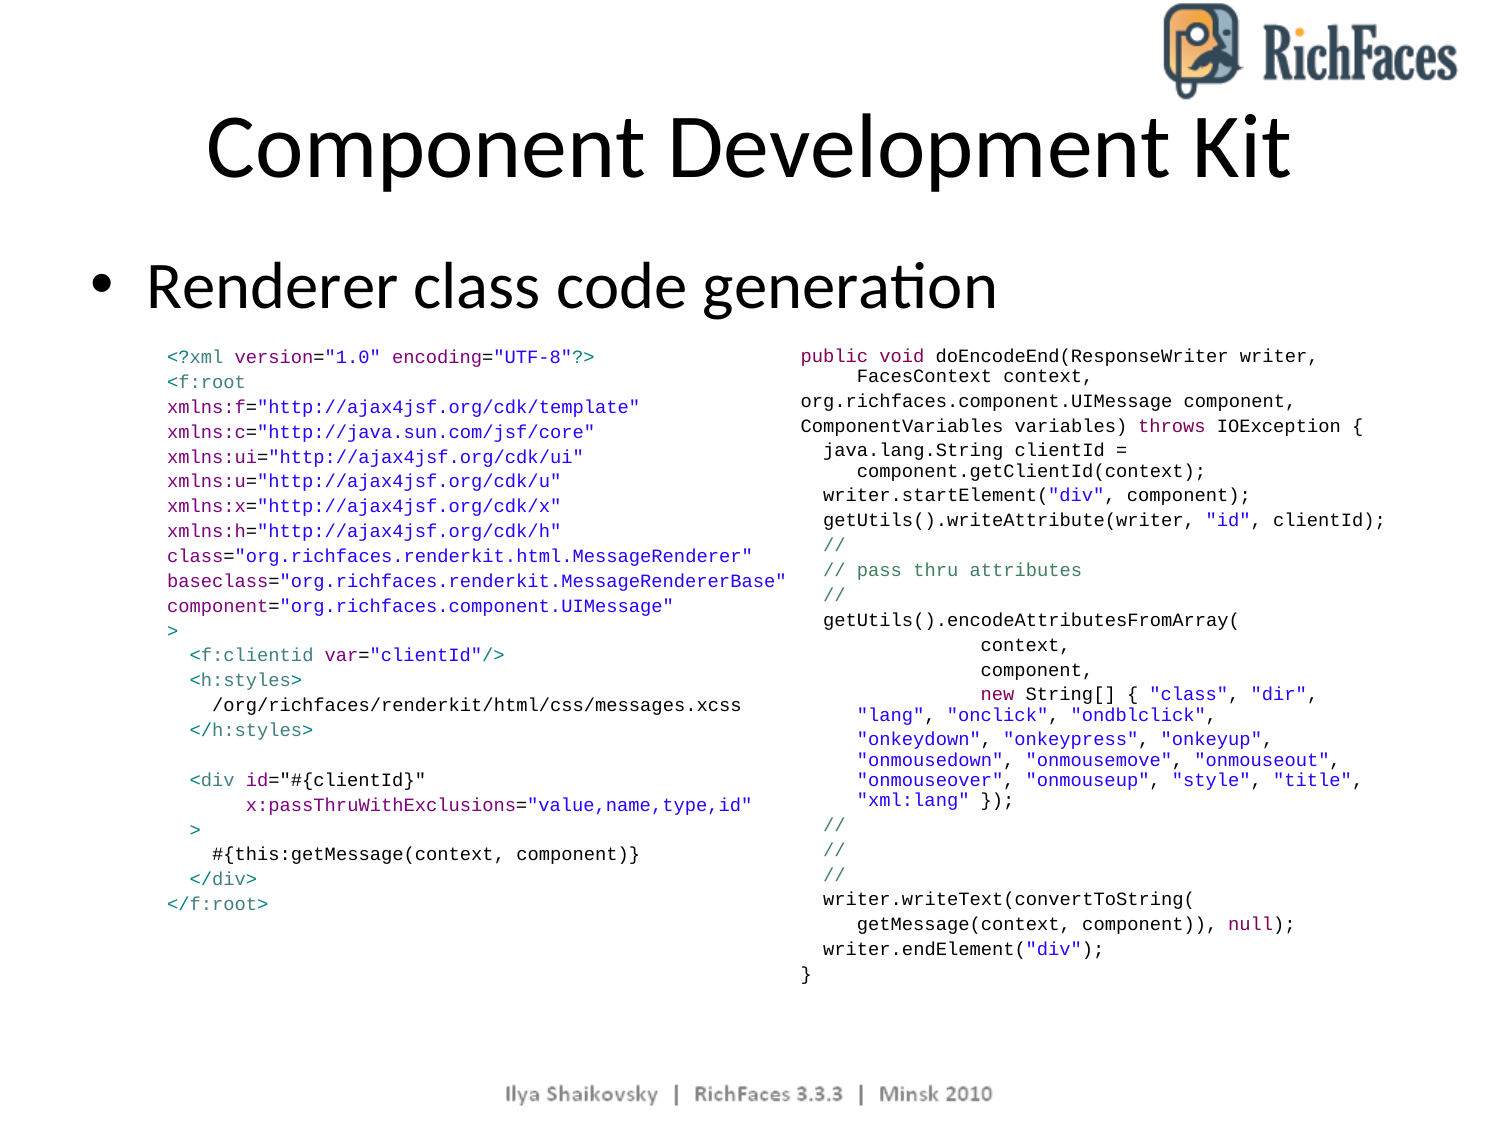

# Component Development Kit
Renderer class code generation
public void doEncodeEnd(ResponseWriter writer, FacesContext context,
org.richfaces.component.UIMessage component,
ComponentVariables variables) throws IOException {
 java.lang.String clientId = component.getClientId(context);
 writer.startElement("div", component);
 getUtils().writeAttribute(writer, "id", clientId);
 //
 // pass thru attributes
 //
 getUtils().encodeAttributesFromArray(
 context,
 component,
 new String[] { "class", "dir", "lang", "onclick", "ondblclick",
 "onkeydown", "onkeypress", "onkeyup", "onmousedown", "onmousemove", "onmouseout", "onmouseover", "onmouseup", "style", "title", "xml:lang" });
 //
 //
 //
 writer.writeText(convertToString(
 getMessage(context, component)), null);
 writer.endElement("div");
}
<?xml version="1.0" encoding="UTF-8"?>
<f:root
xmlns:f="http://ajax4jsf.org/cdk/template"
xmlns:c="http://java.sun.com/jsf/core"
xmlns:ui="http://ajax4jsf.org/cdk/ui"
xmlns:u="http://ajax4jsf.org/cdk/u"
xmlns:x="http://ajax4jsf.org/cdk/x"
xmlns:h="http://ajax4jsf.org/cdk/h"
class="org.richfaces.renderkit.html.MessageRenderer"
baseclass="org.richfaces.renderkit.MessageRendererBase"
component="org.richfaces.component.UIMessage"
>
 <f:clientid var="clientId"/>
 <h:styles>
 /org/richfaces/renderkit/html/css/messages.xcss
 </h:styles>
 <div id="#{clientId}"
 x:passThruWithExclusions="value,name,type,id"
 >
 #{this:getMessage(context, component)}
 </div>
</f:root>